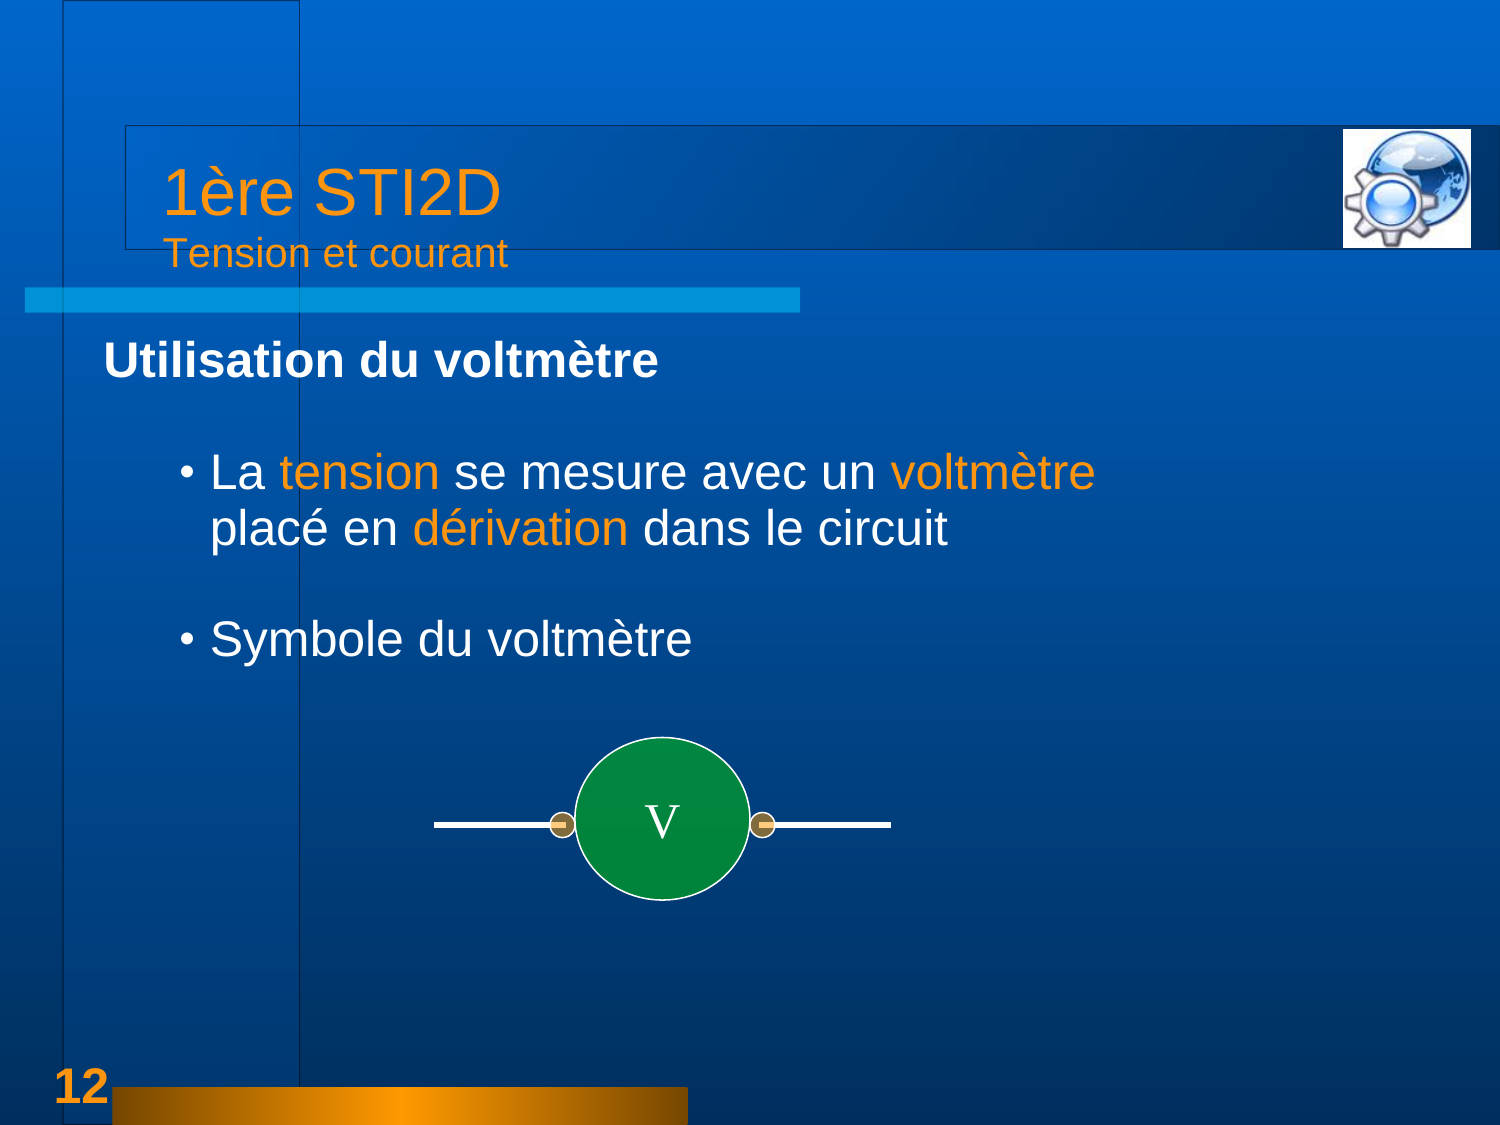

Utilisation du voltmètre
 La tension se mesure avec un voltmètre
 placé en dérivation dans le circuit
 Symbole du voltmètre
V